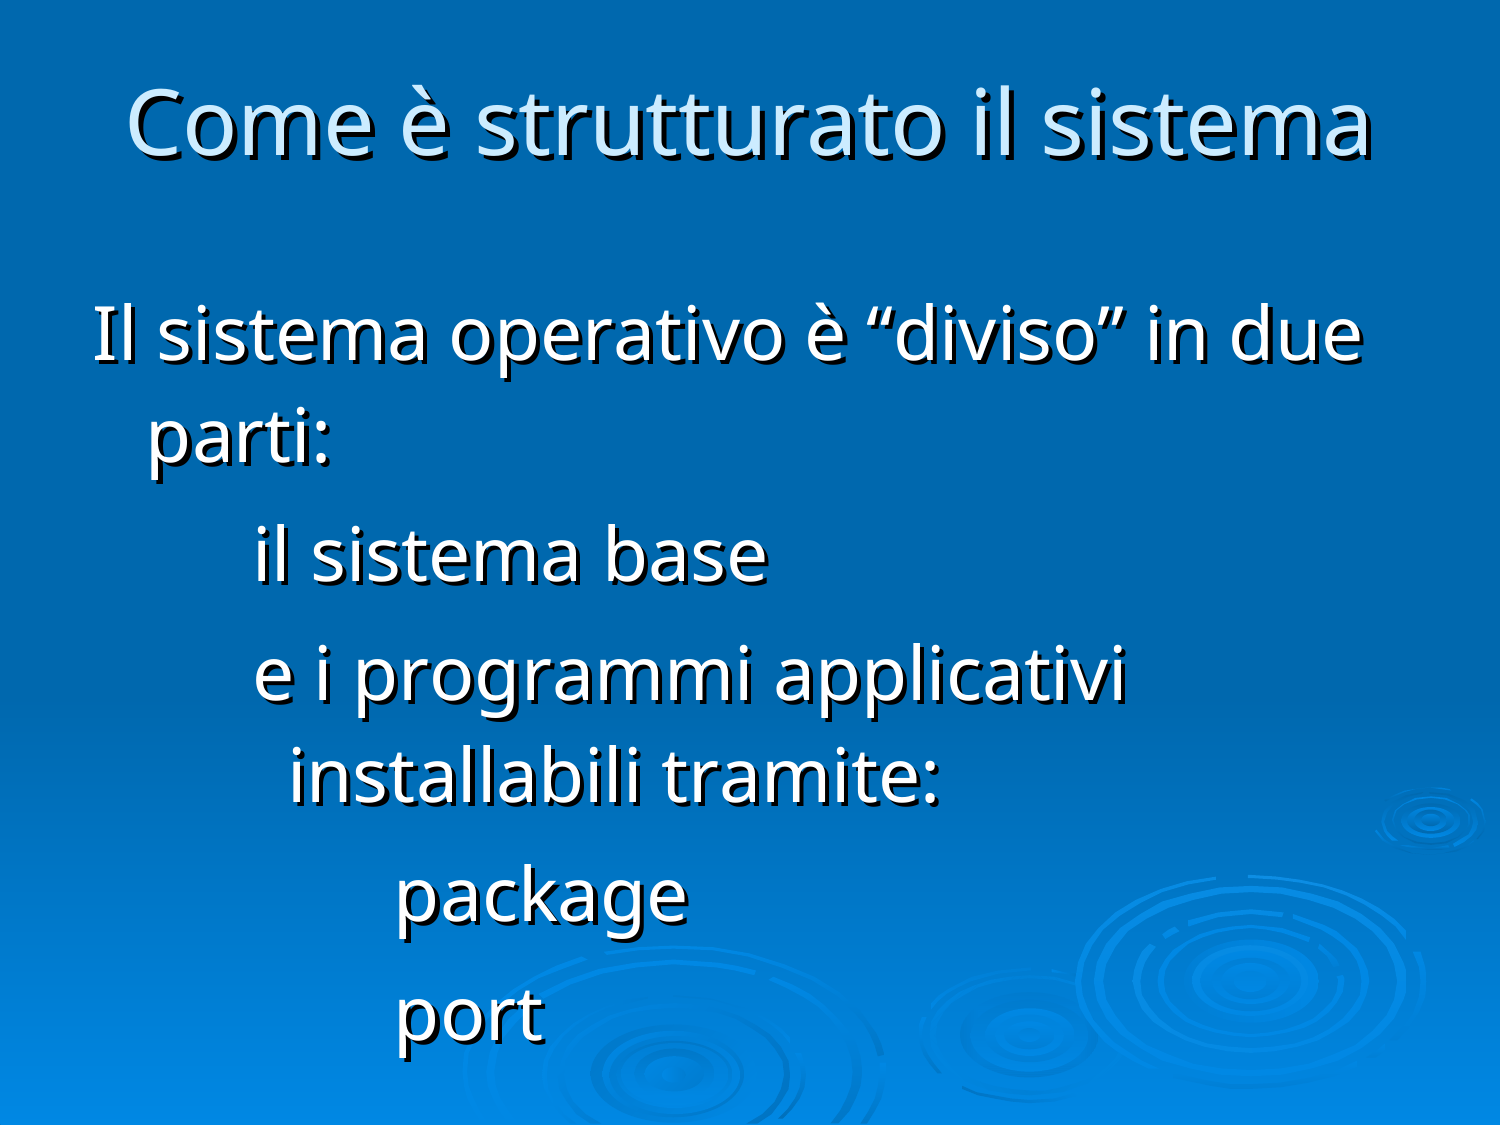

# Come è strutturato il sistema
Il sistema operativo è “diviso” in due parti:
il sistema base
e i programmi applicativi installabili tramite:
package
port